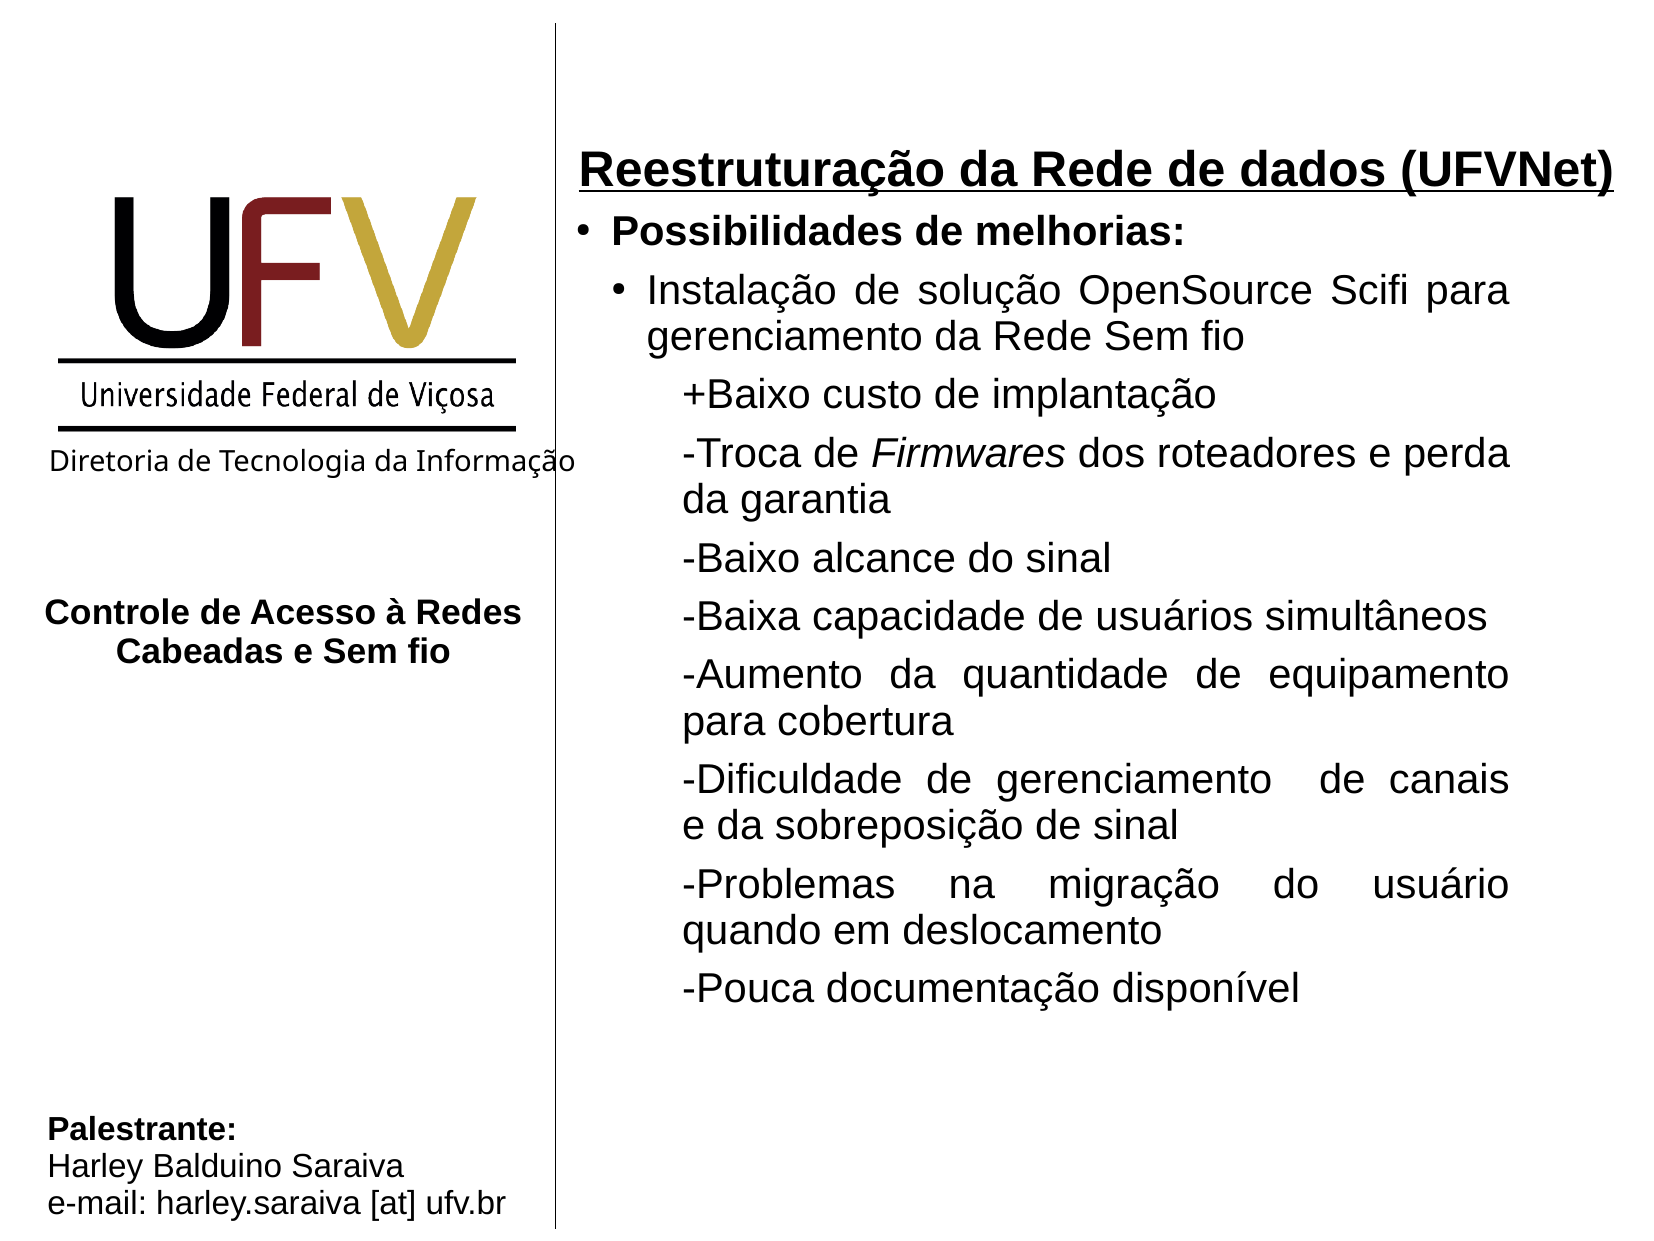

Reestruturação da Rede de dados (UFVNet)
Possibilidades de melhorias:
Instalação de solução OpenSource Scifi para
gerenciamento da Rede Sem fio
+Baixo custo de implantação
-Troca de Firmwares dos roteadores e perda
da garantia
-Baixo alcance do sinal
-Baixa capacidade de usuários simultâneos
-Aumento da quantidade de equipamento
para cobertura
-Dificuldade de gerenciamento de canais
e da sobreposição de sinal
-Problemas na migração do usuário
quando em deslocamento
-Pouca documentação disponível
Diretoria de Tecnologia da Informação
# Controle de Acesso à Redes Cabeadas e Sem fio
Palestrante:
Harley Balduino Saraiva
e-mail: harley.saraiva [at] ufv.br